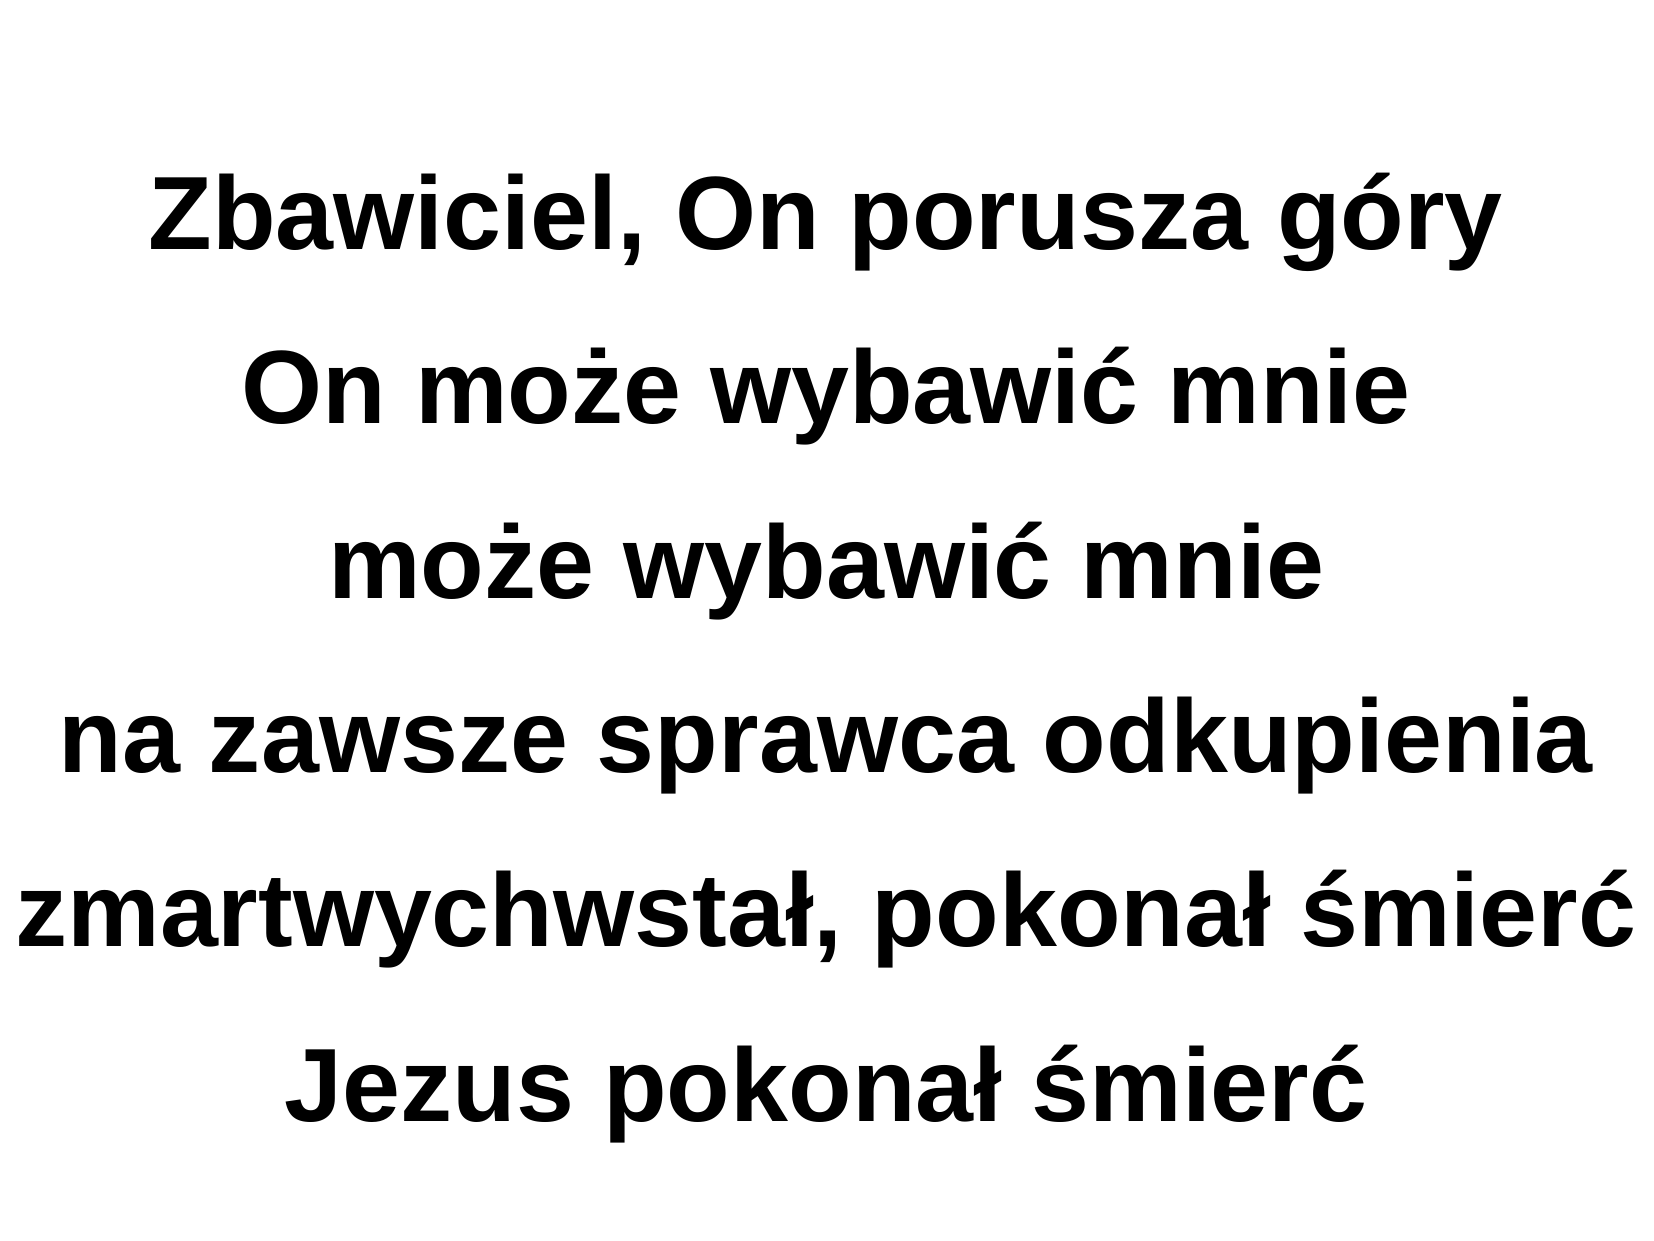

# Zbawiciel, On porusza góry
On może wybawić mnie
może wybawić mnie
na zawsze sprawca odkupienia
zmartwychwstał, pokonał śmierć
Jezus pokonał śmierć